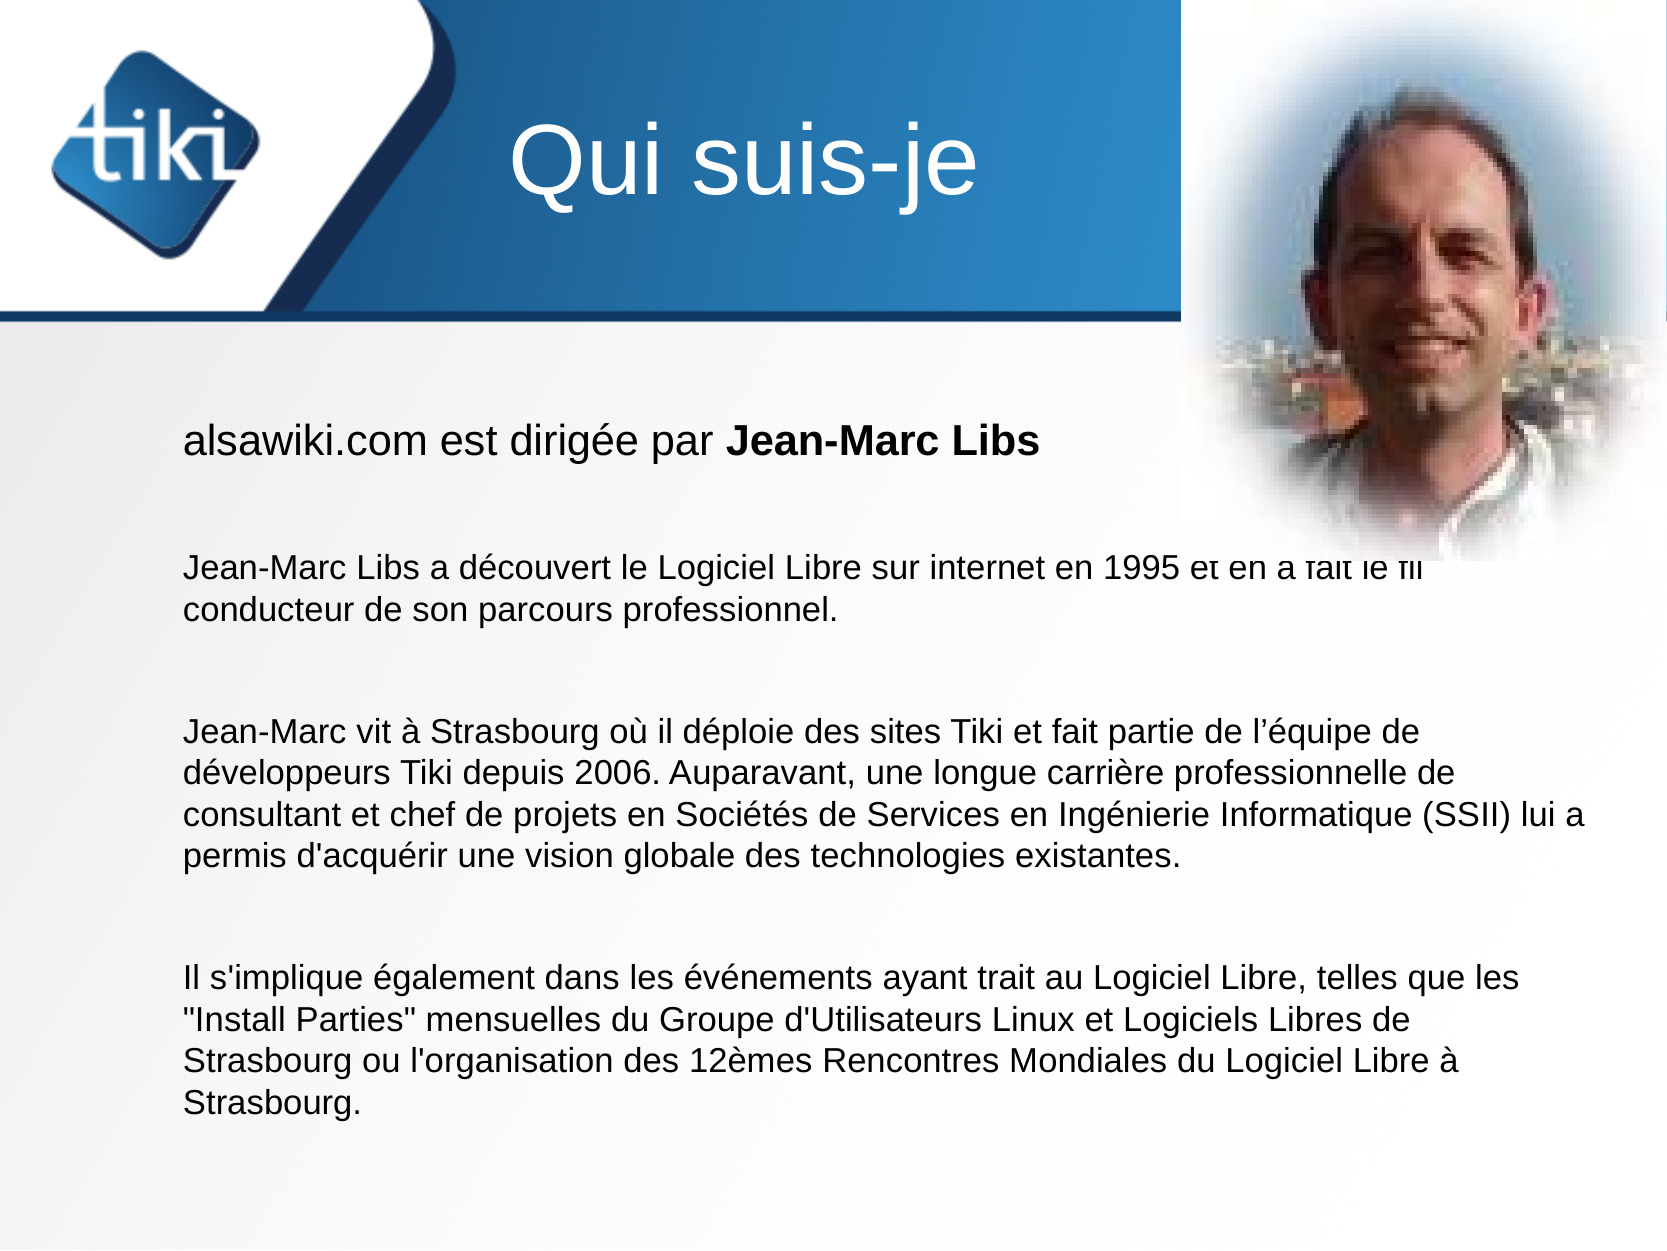

# Qui suis-je
alsawiki.com est dirigée par Jean-Marc Libs
Jean-Marc Libs a découvert le Logiciel Libre sur internet en 1995 et en a fait le fil conducteur de son parcours professionnel.
Jean-Marc vit à Strasbourg où il déploie des sites Tiki et fait partie de l’équipe de développeurs Tiki depuis 2006. Auparavant, une longue carrière professionnelle de consultant et chef de projets en Sociétés de Services en Ingénierie Informatique (SSII) lui a permis d'acquérir une vision globale des technologies existantes.
Il s'implique également dans les événements ayant trait au Logiciel Libre, telles que les "Install Parties" mensuelles du Groupe d'Utilisateurs Linux et Logiciels Libres de Strasbourg ou l'organisation des 12èmes Rencontres Mondiales du Logiciel Libre à Strasbourg.